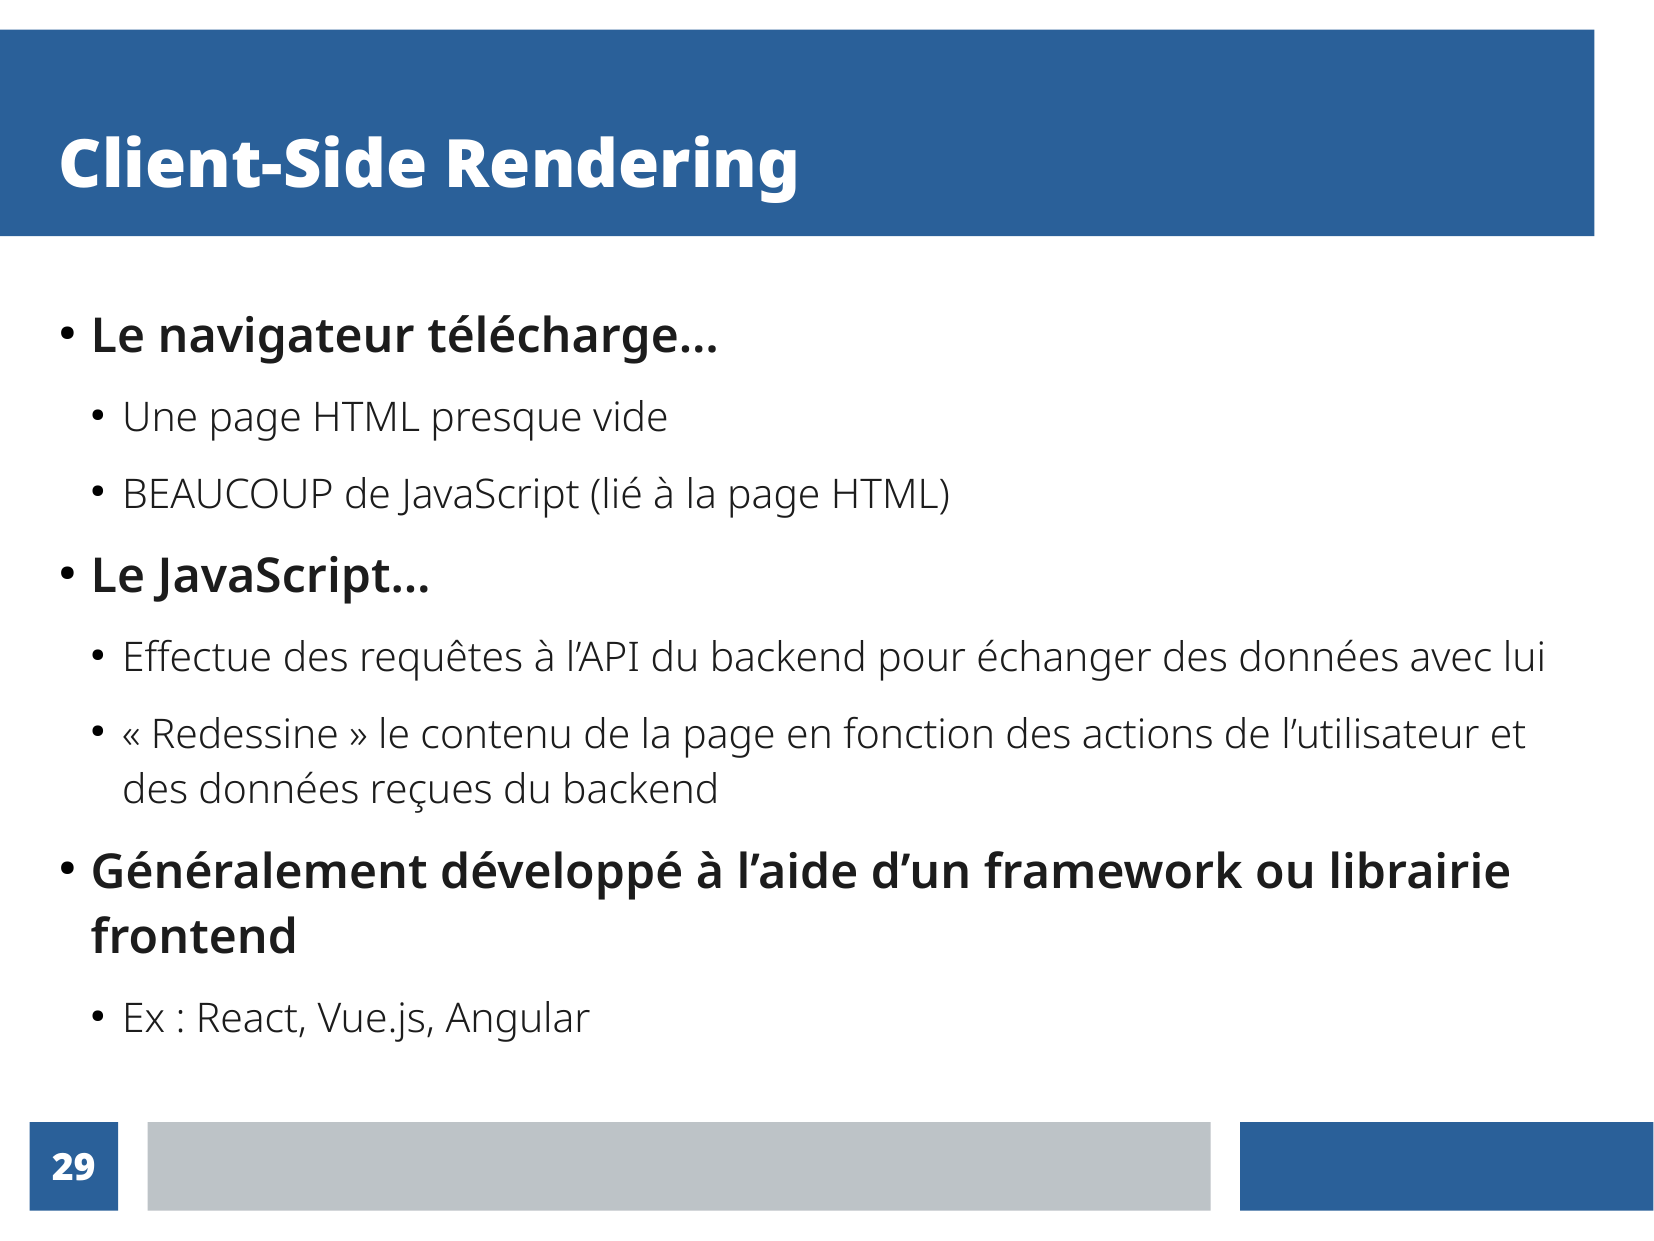

# Client-Side Rendering
Le navigateur télécharge…
Une page HTML presque vide
BEAUCOUP de JavaScript (lié à la page HTML)
Le JavaScript…
Effectue des requêtes à l’API du backend pour échanger des données avec lui
« Redessine » le contenu de la page en fonction des actions de l’utilisateur et des données reçues du backend
Généralement développé à l’aide d’un framework ou librairie frontend
Ex : React, Vue.js, Angular
29